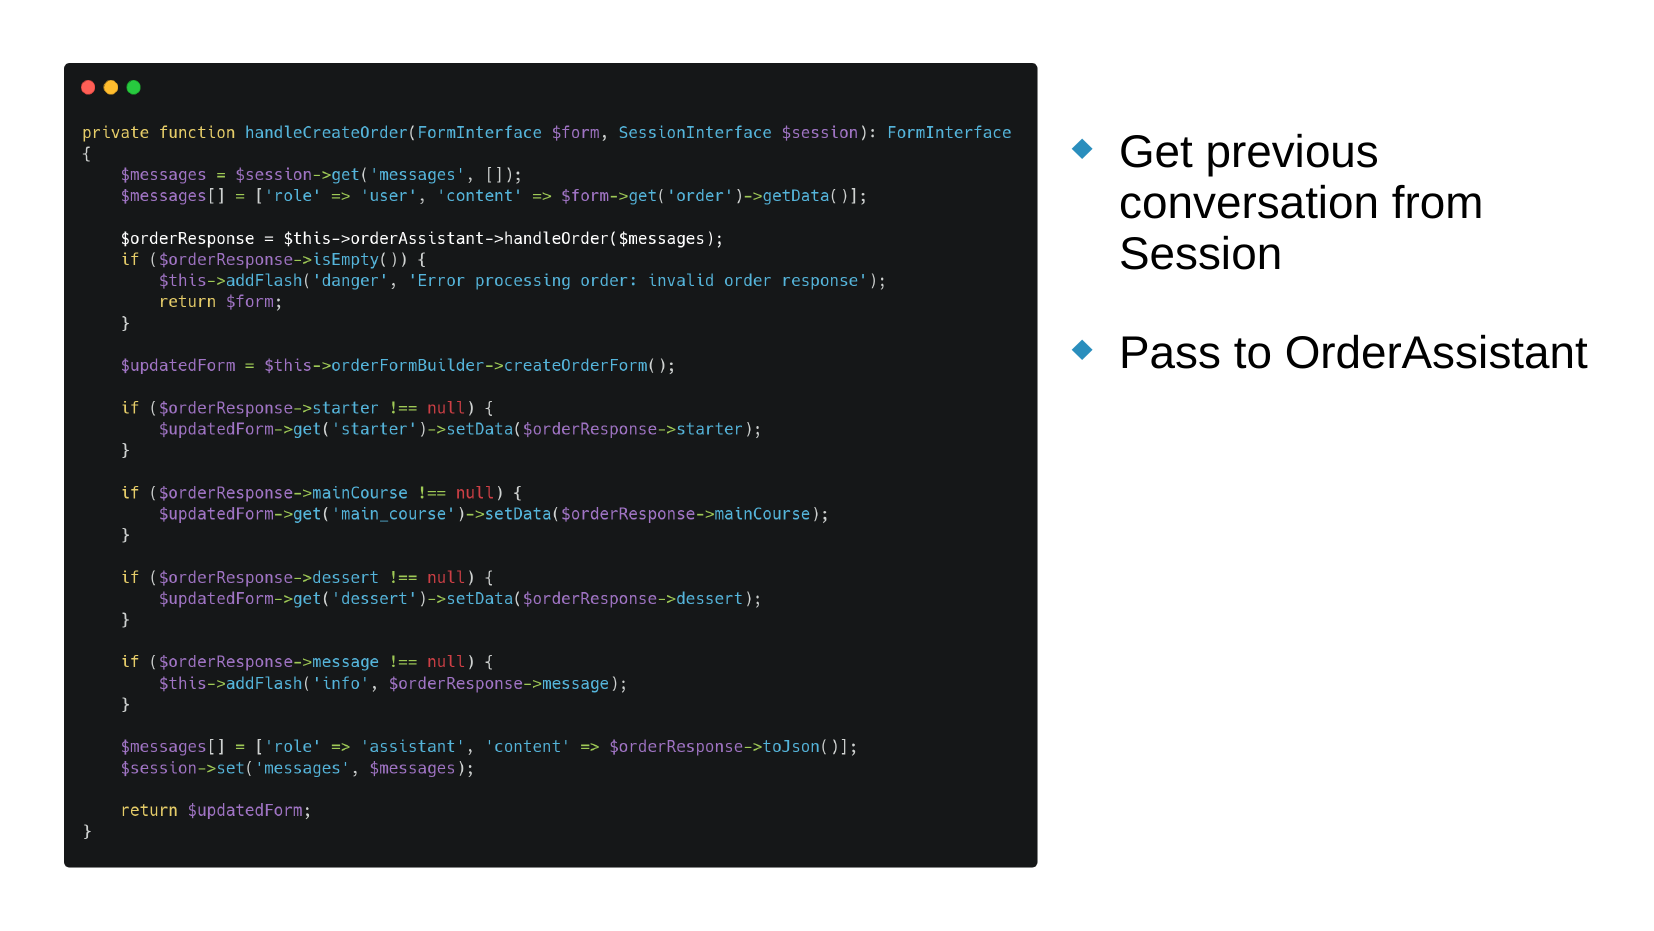

Get previous conversation from Session
Pass to OrderAssistant